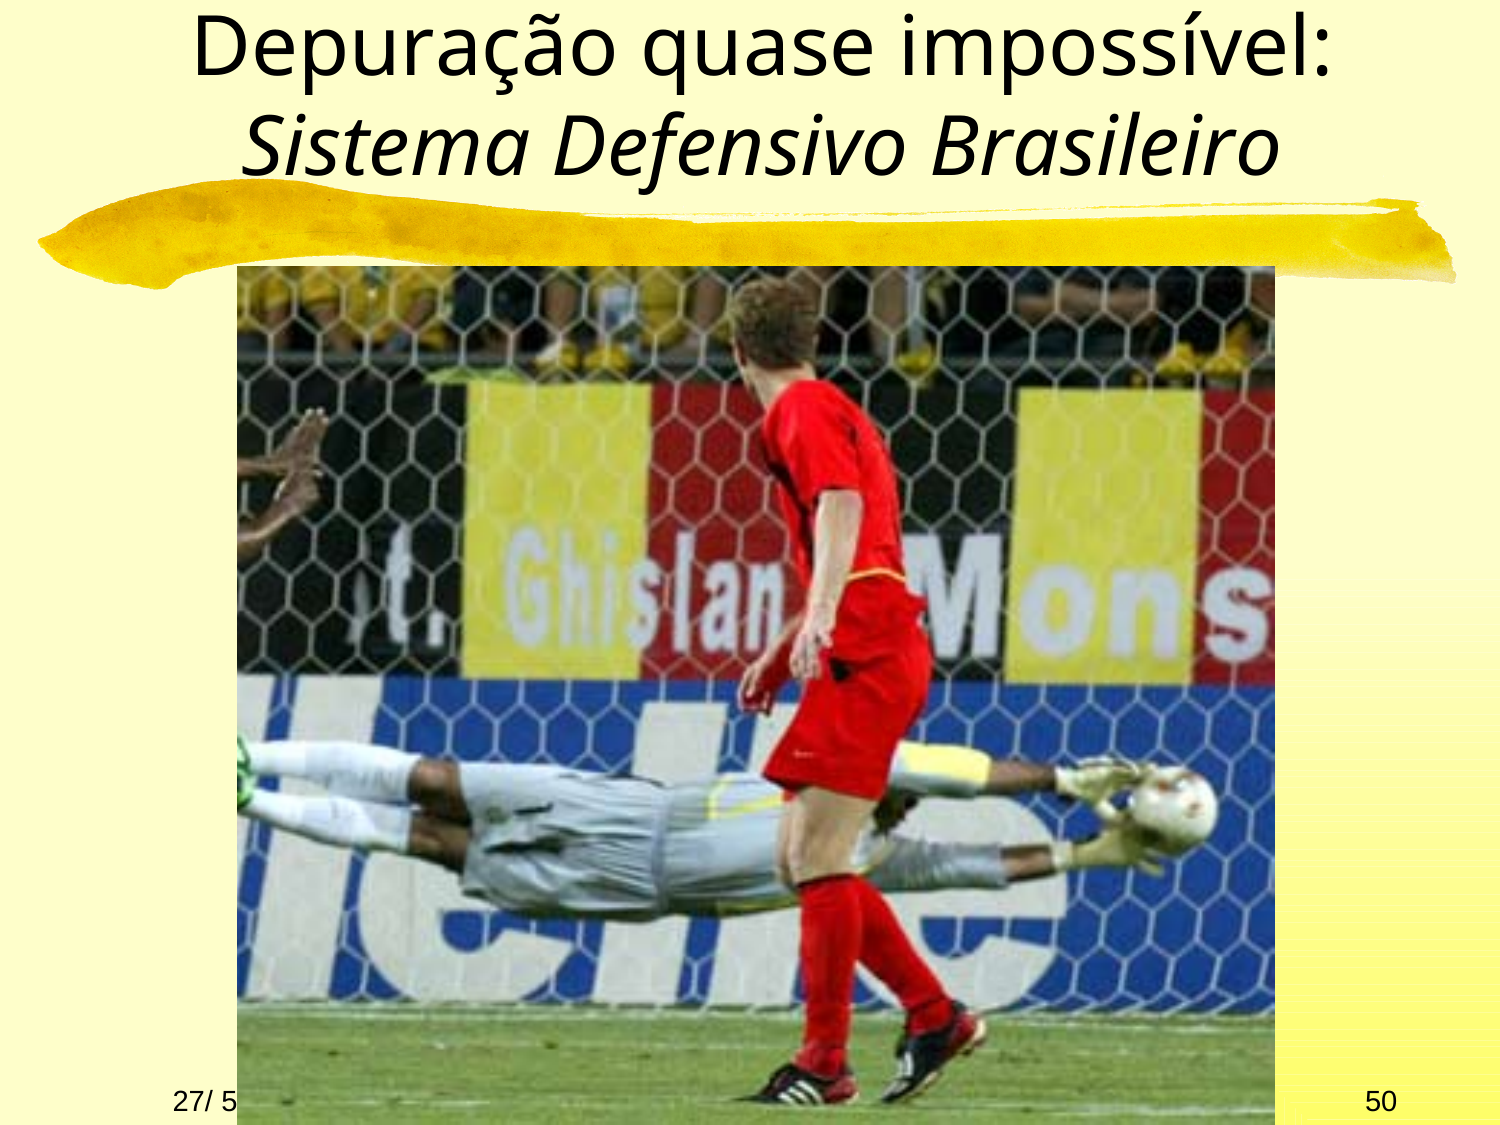

# Depuração quase impossível: Sistema Defensivo Brasileiro
ECOOP'99 OOOSW
50